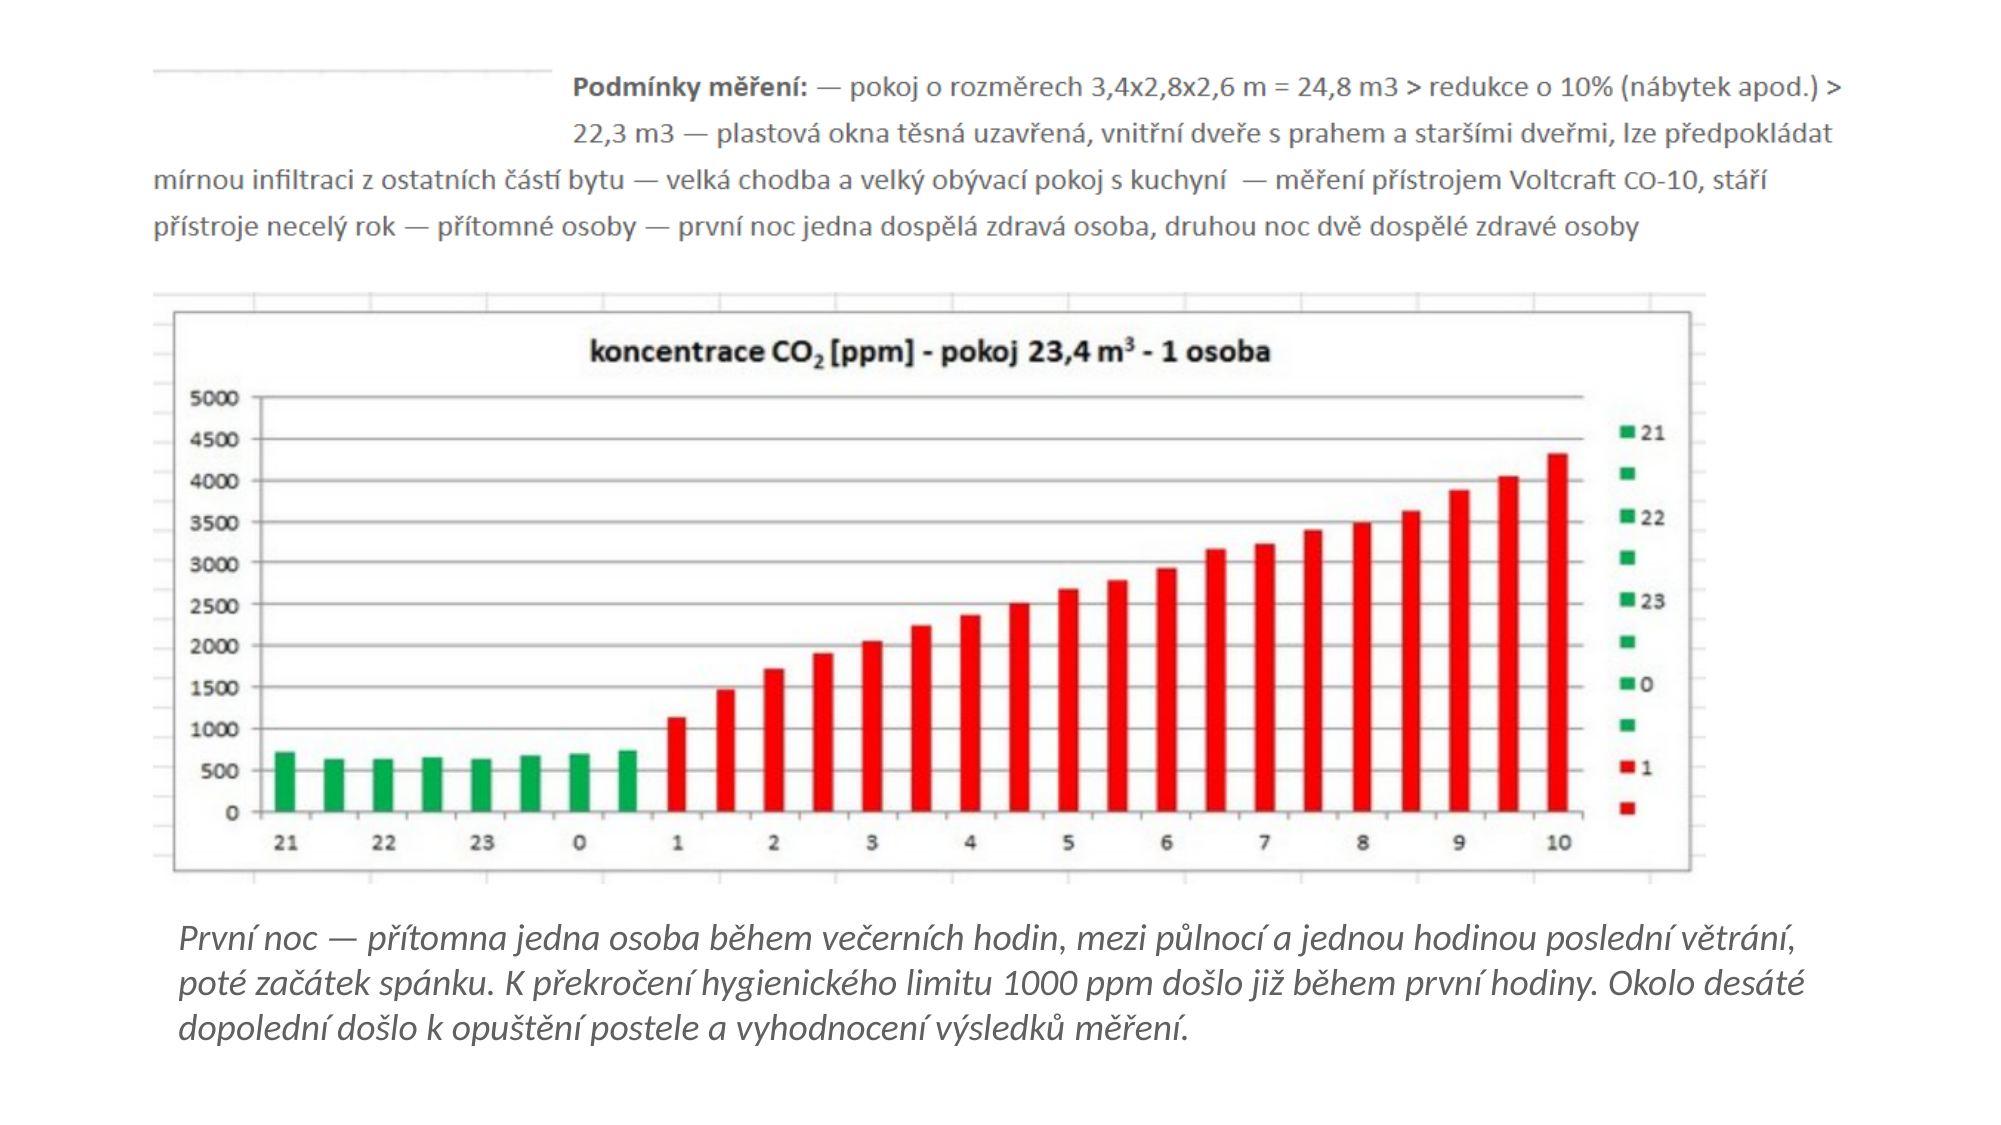

#
První noc — přítomna jedna osoba během večerních hodin, mezi půlnocí a jednou hodinou poslední větrání, poté začátek spánku. K překročení hygienického limitu 1000 ppm došlo již během první hodiny. Okolo desáté dopolední došlo k opuštění postele a vyhodnocení výsledků měření.